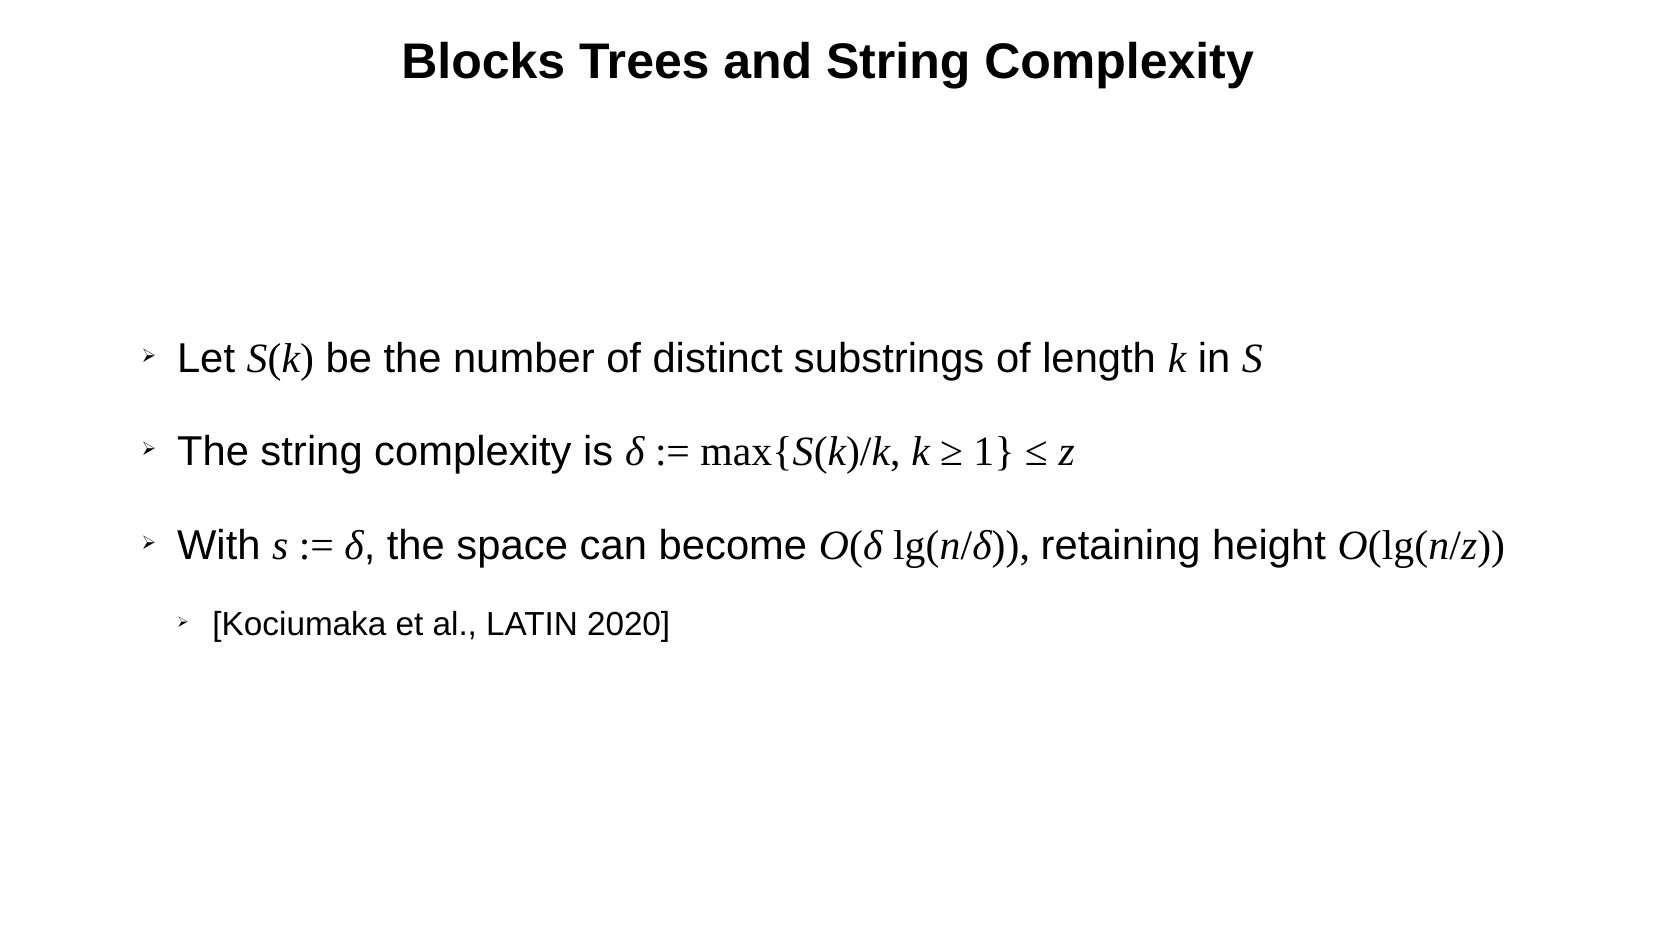

Blocks Trees and String Complexity
Let S(k) be the number of distinct substrings of length k in S
The string complexity is δ := max{S(k)/k, k ≥ 1} ≤ z
With s := δ, the space can become O(δ lg(n/δ)), retaining height O(lg(n/z))
[Kociumaka et al., LATIN 2020]